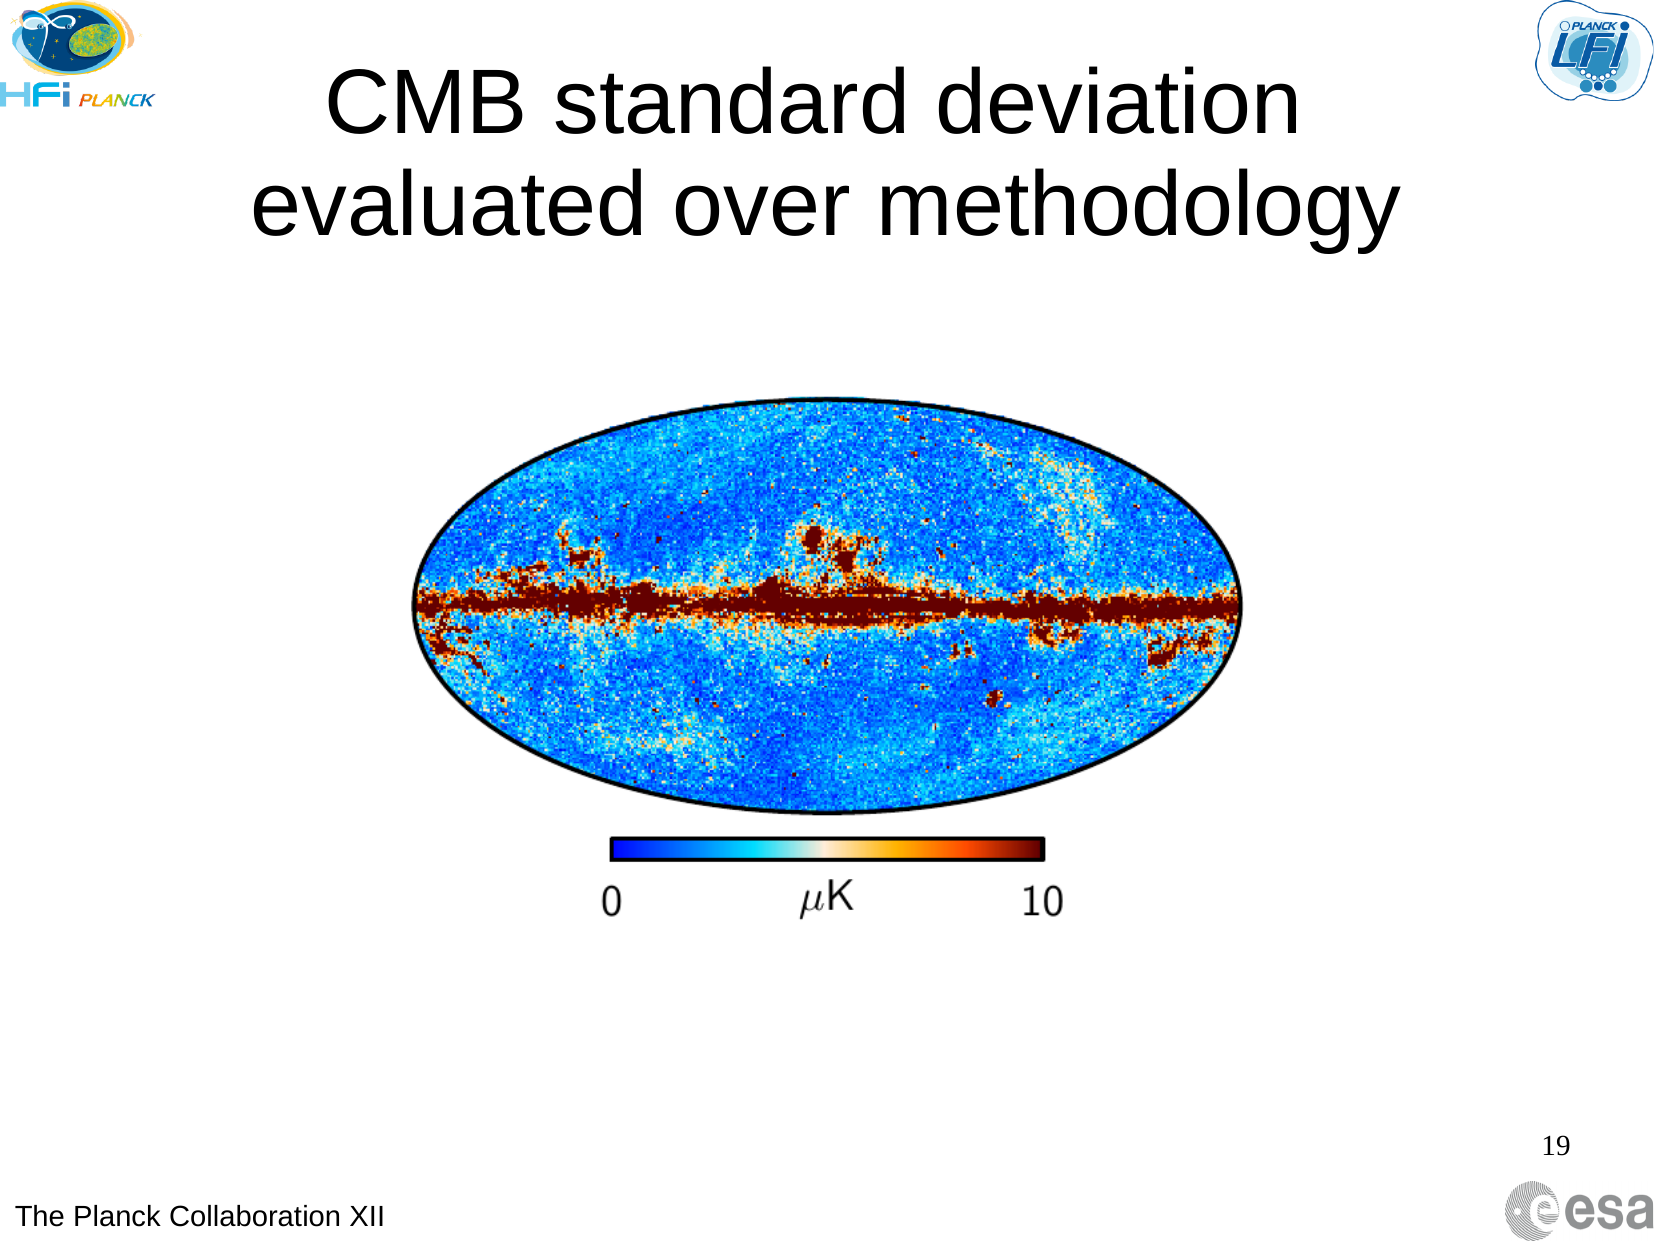

# CMB standard deviation evaluated over methodology
19
The Planck Collaboration XII